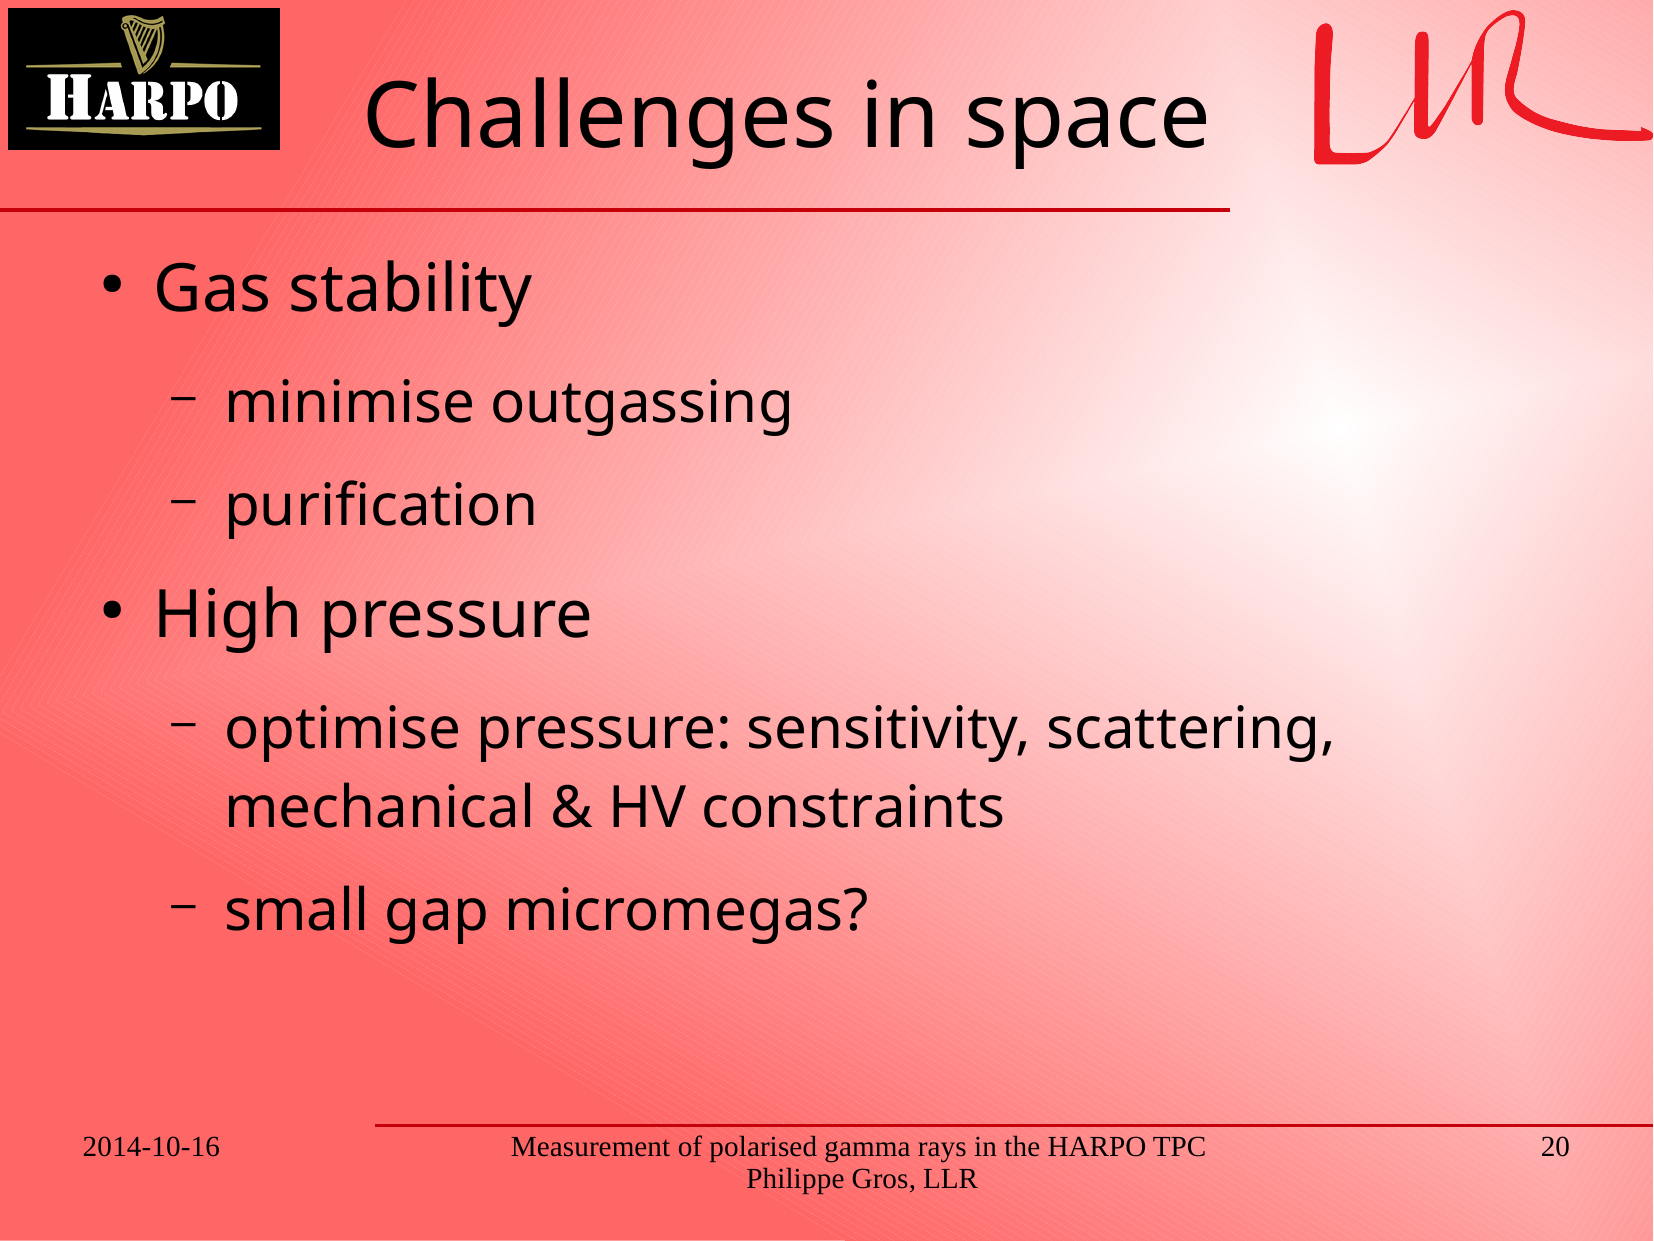

# Challenges in space
Gas stability
minimise outgassing
purification
High pressure
optimise pressure: sensitivity, scattering, mechanical & HV constraints
small gap micromegas?
2014-10-16
20